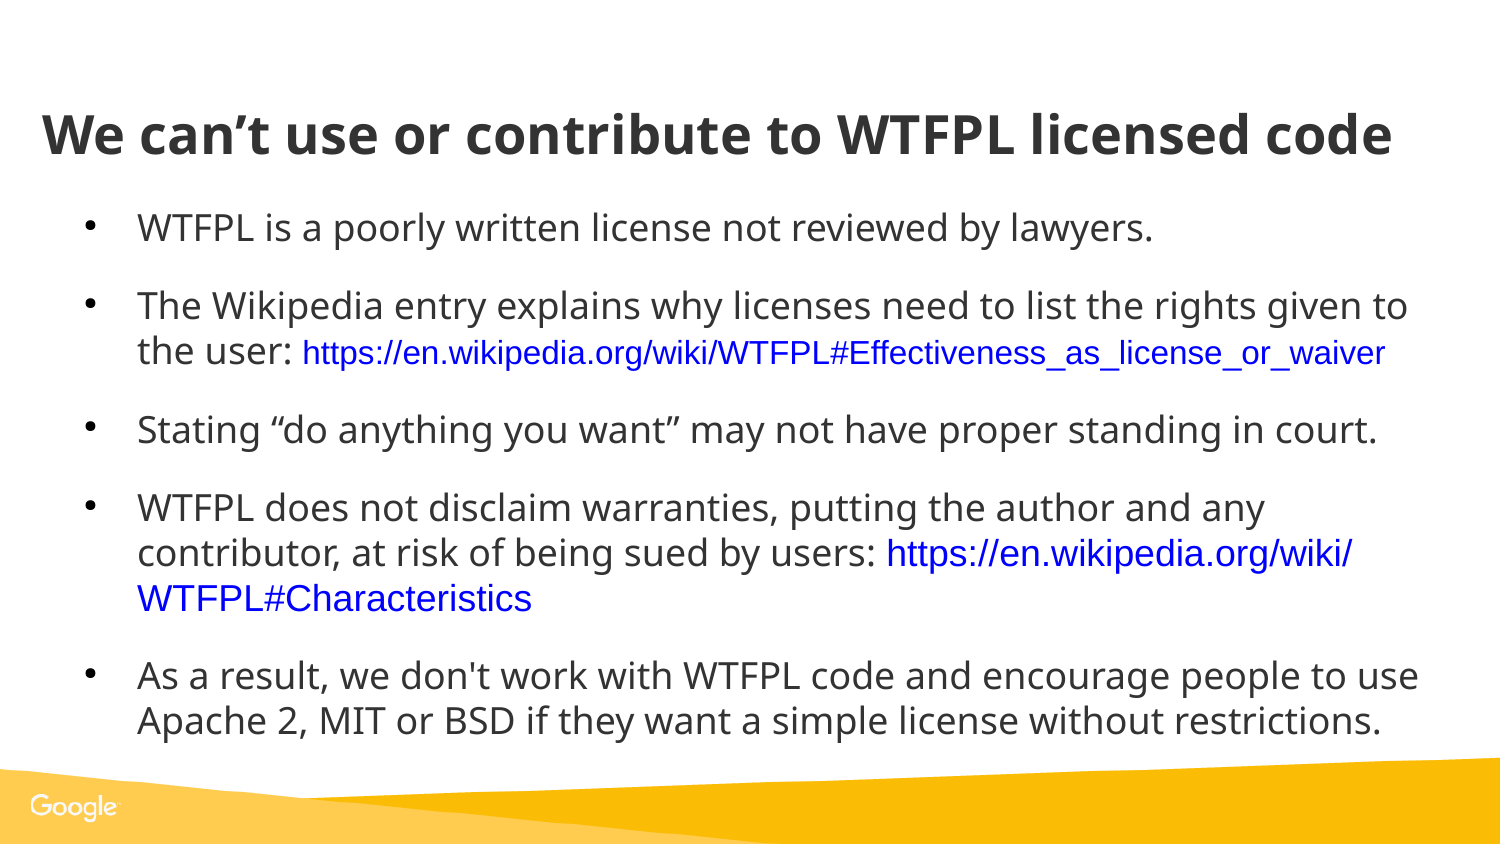

We can’t use or contribute to WTFPL licensed code
# WTFPL is a poorly written license not reviewed by lawyers.
The Wikipedia entry explains why licenses need to list the rights given to the user: https://en.wikipedia.org/wiki/WTFPL#Effectiveness_as_license_or_waiver
Stating “do anything you want” may not have proper standing in court.
WTFPL does not disclaim warranties, putting the author and any contributor, at risk of being sued by users: https://en.wikipedia.org/wiki/WTFPL#Characteristics
As a result, we don't work with WTFPL code and encourage people to use Apache 2, MIT or BSD if they want a simple license without restrictions.